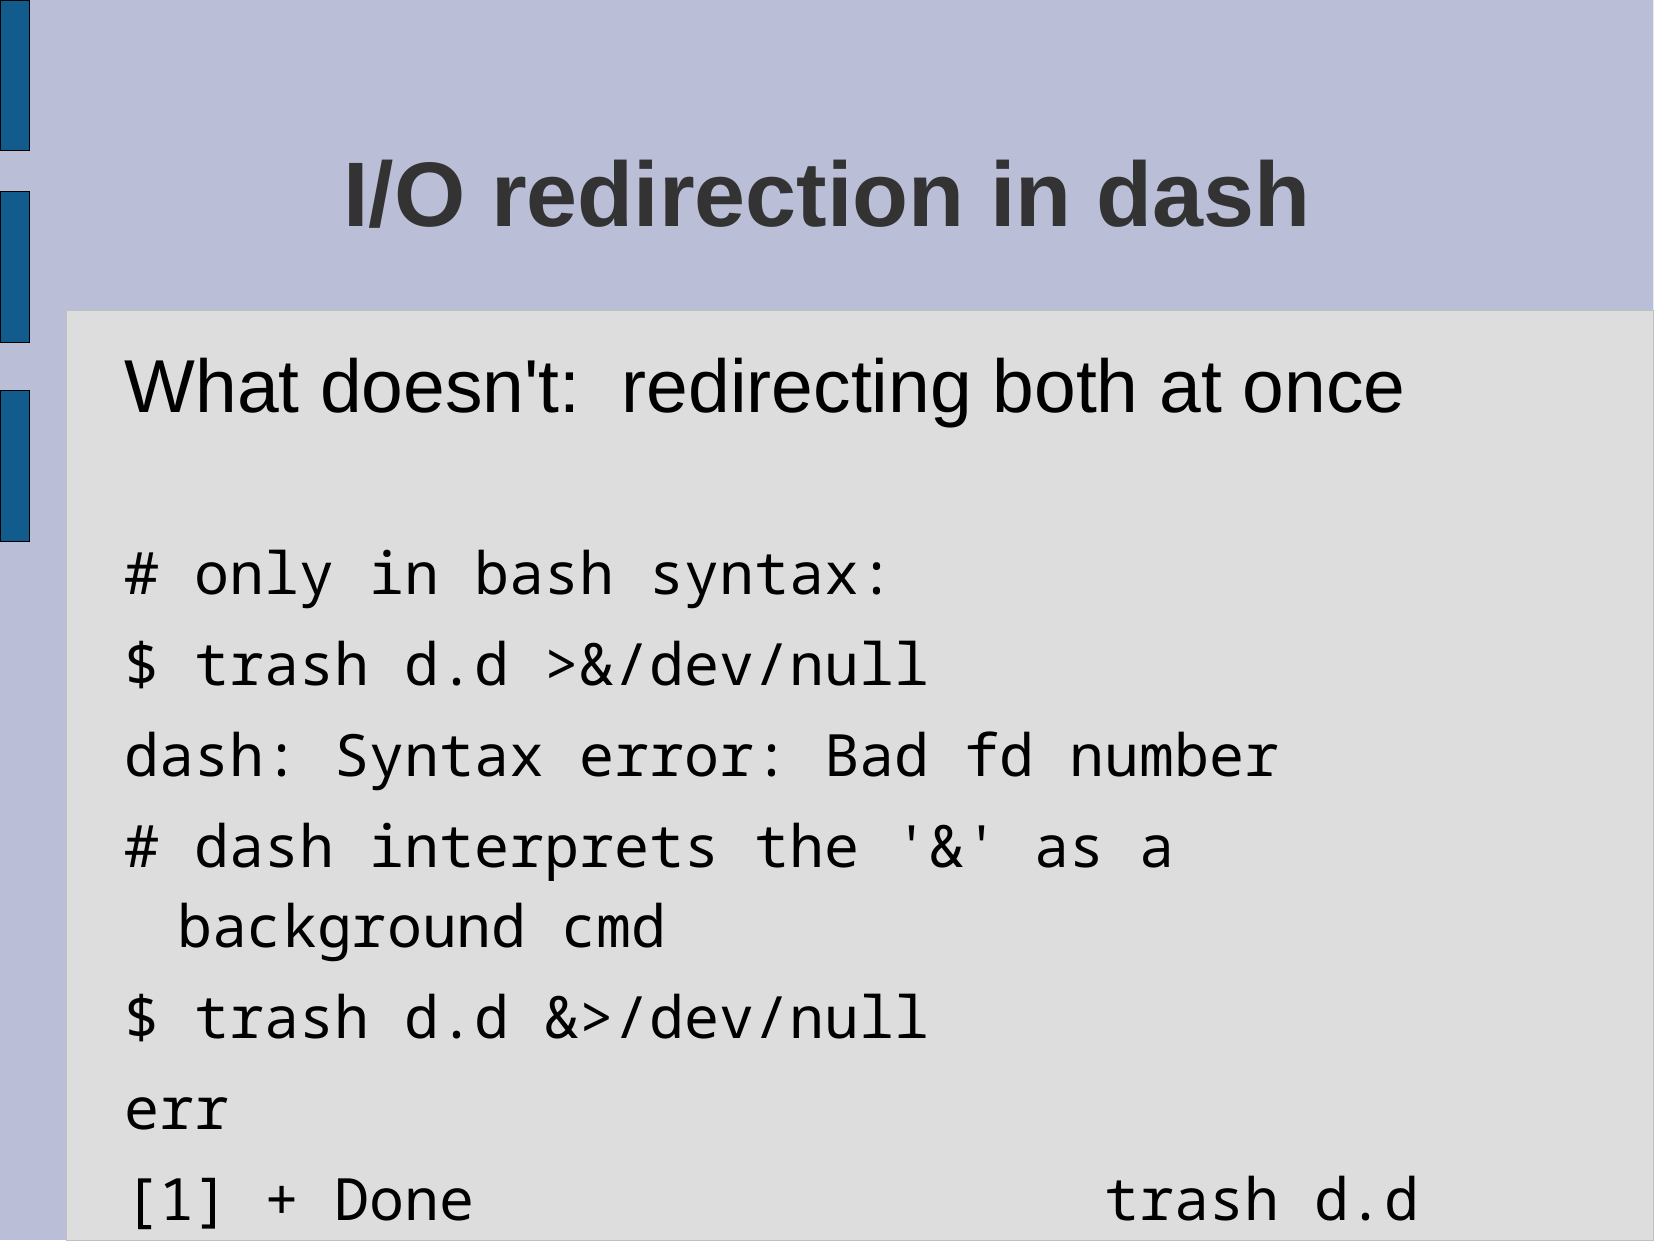

# I/O redirection in dash
What doesn't: redirecting both at once
# only in bash syntax:
$ trash d.d >&/dev/null
dash: Syntax error: Bad fd number
# dash interprets the '&' as a background cmd
$ trash d.d &>/dev/null
err
[1] + Done trash d.d
$